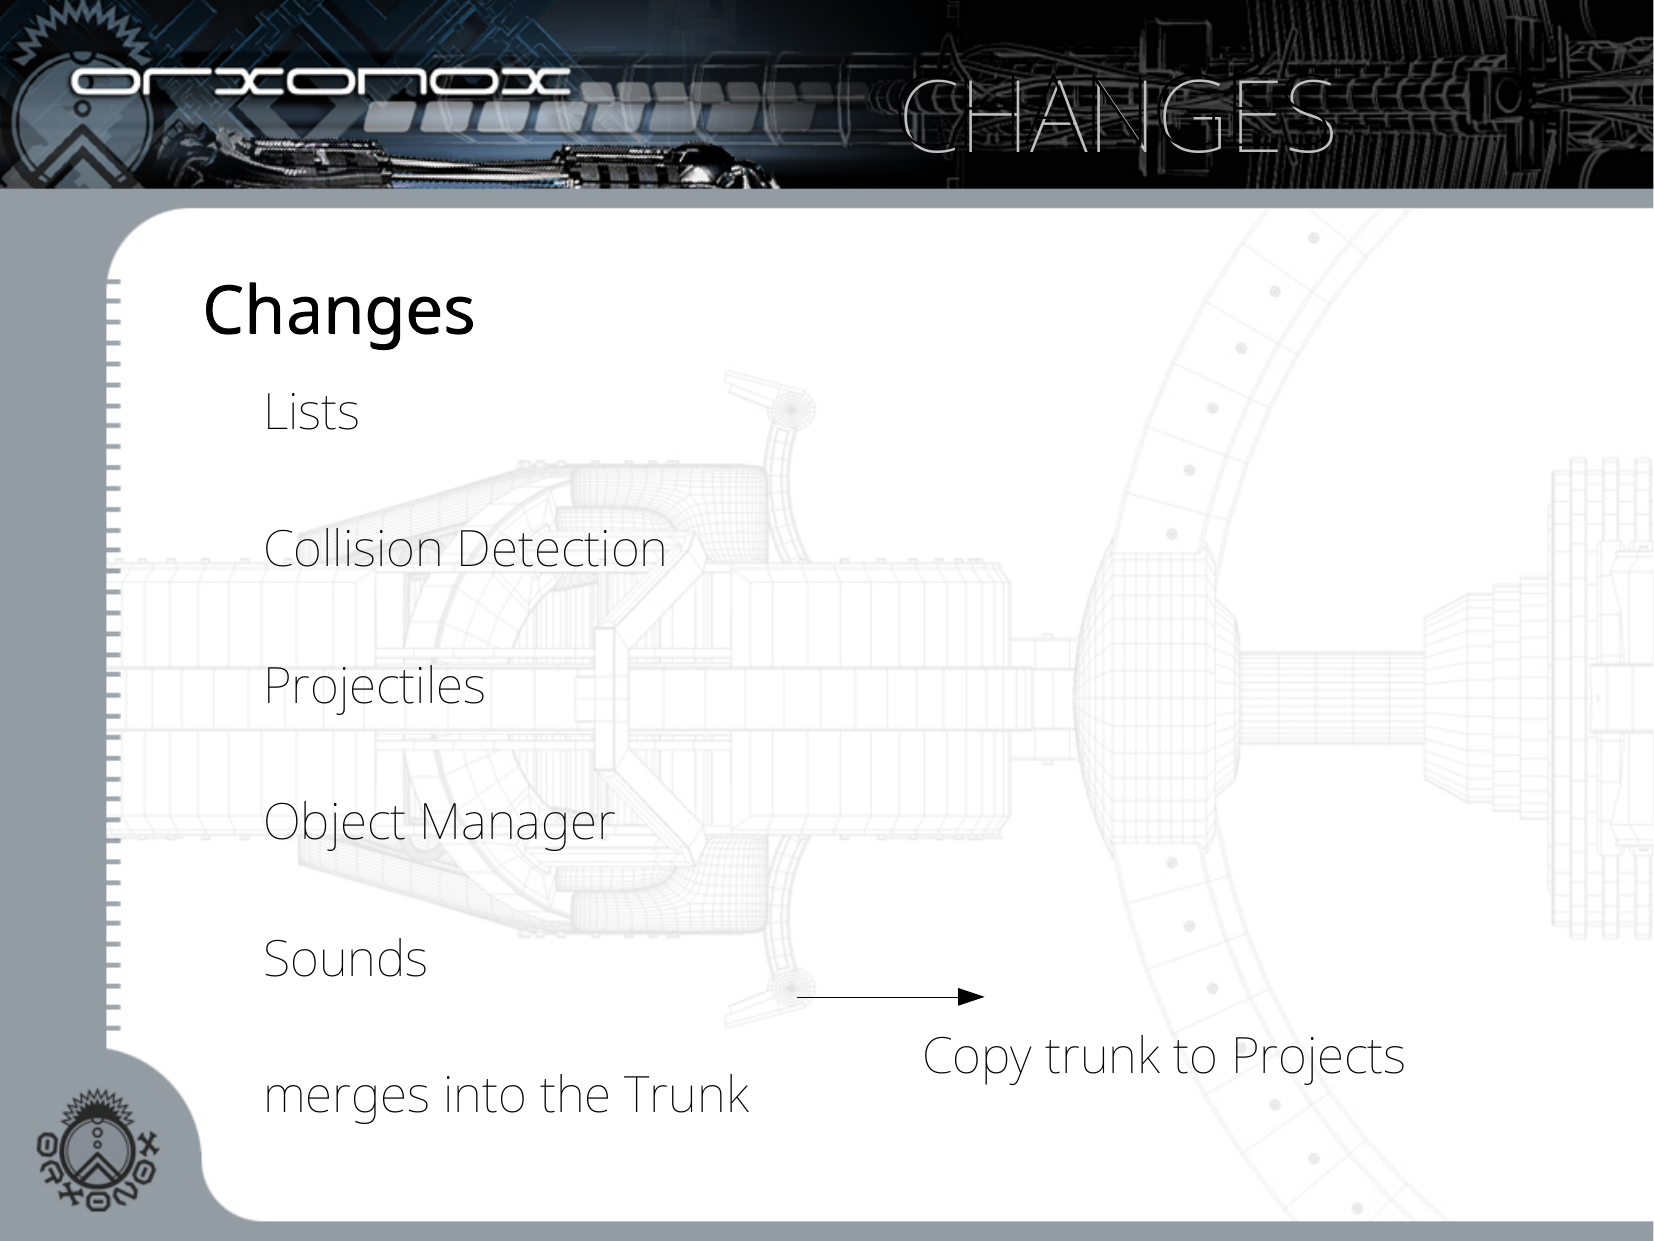

CHANGES
Changes
Lists
Collision Detection
Projectiles
Object Manager
Sounds
merges into the Trunk
Copy trunk to Projects